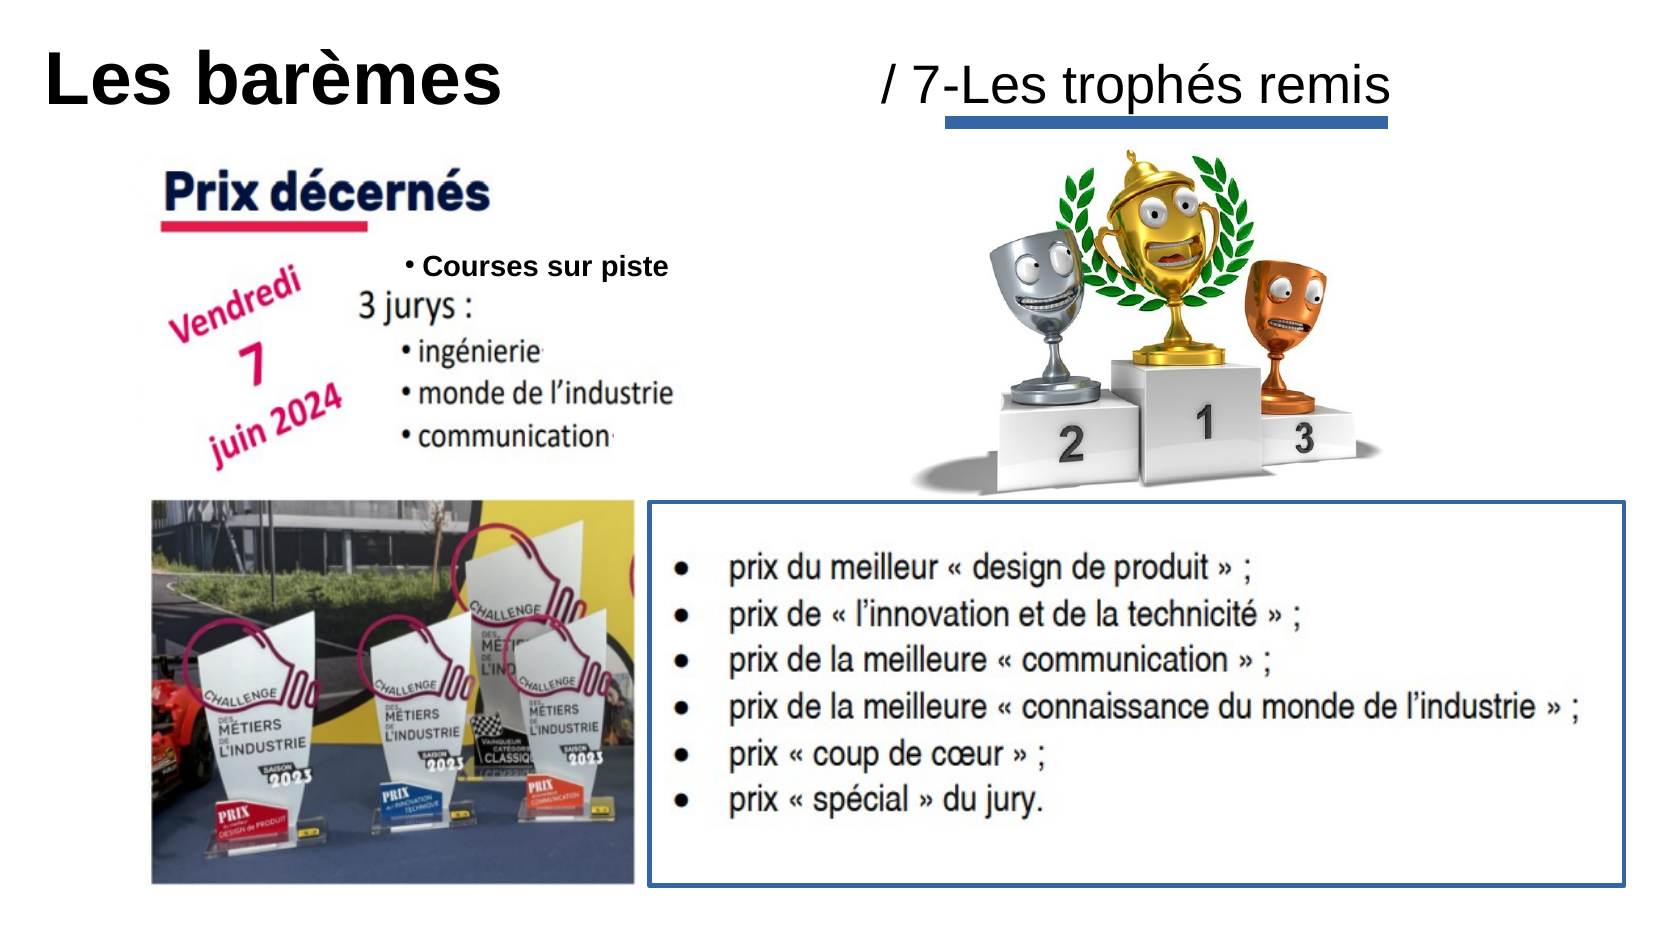

Les barèmes
/ 7-Les trophés remis
Courses sur piste
Courses sur piste